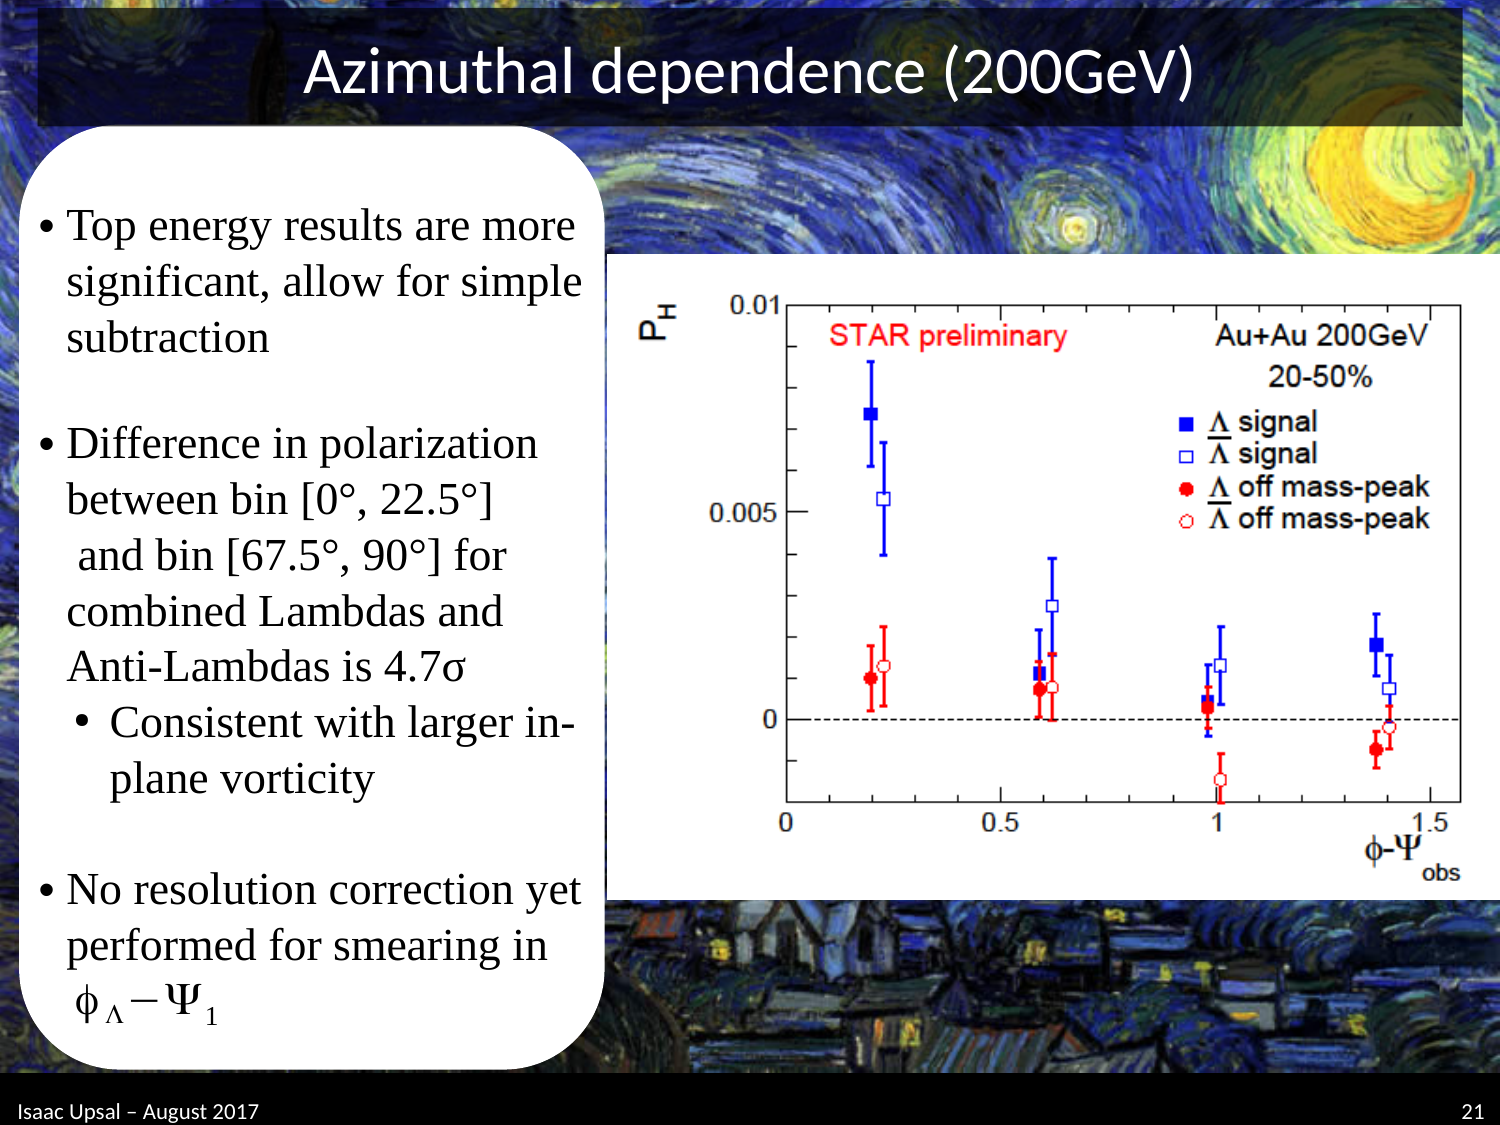

# Azimuthal dependence (200GeV)
Top energy results are more significant, allow for simple subtraction
Difference in polarization between bin [0°, 22.5°] and bin [67.5°, 90°] for combined Lambdas and Anti-Lambdas is 4.7σ
Consistent with larger in-plane vorticity
No resolution correction yet performed for smearing in
21